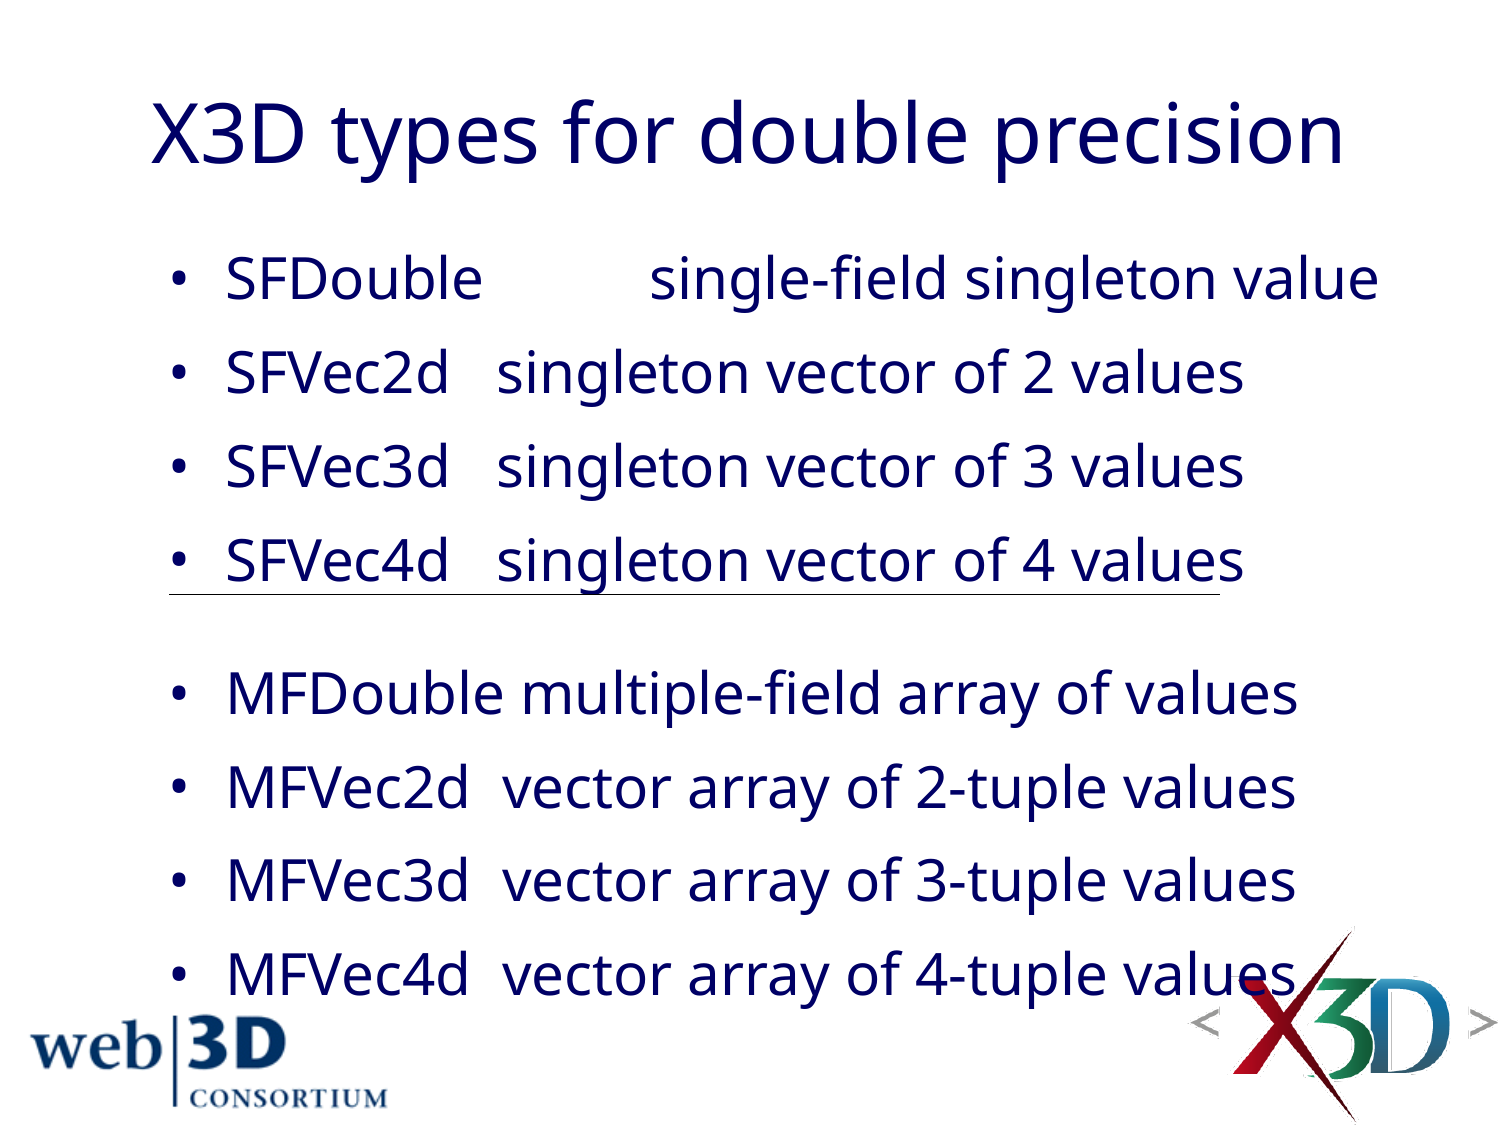

# X3D types for double precision
SFDouble	 single-field singleton value
SFVec2d singleton vector of 2 values
SFVec3d singleton vector of 3 values
SFVec4d singleton vector of 4 values
MFDouble multiple-field array of values
MFVec2d vector array of 2-tuple values
MFVec3d vector array of 3-tuple values
MFVec4d vector array of 4-tuple values